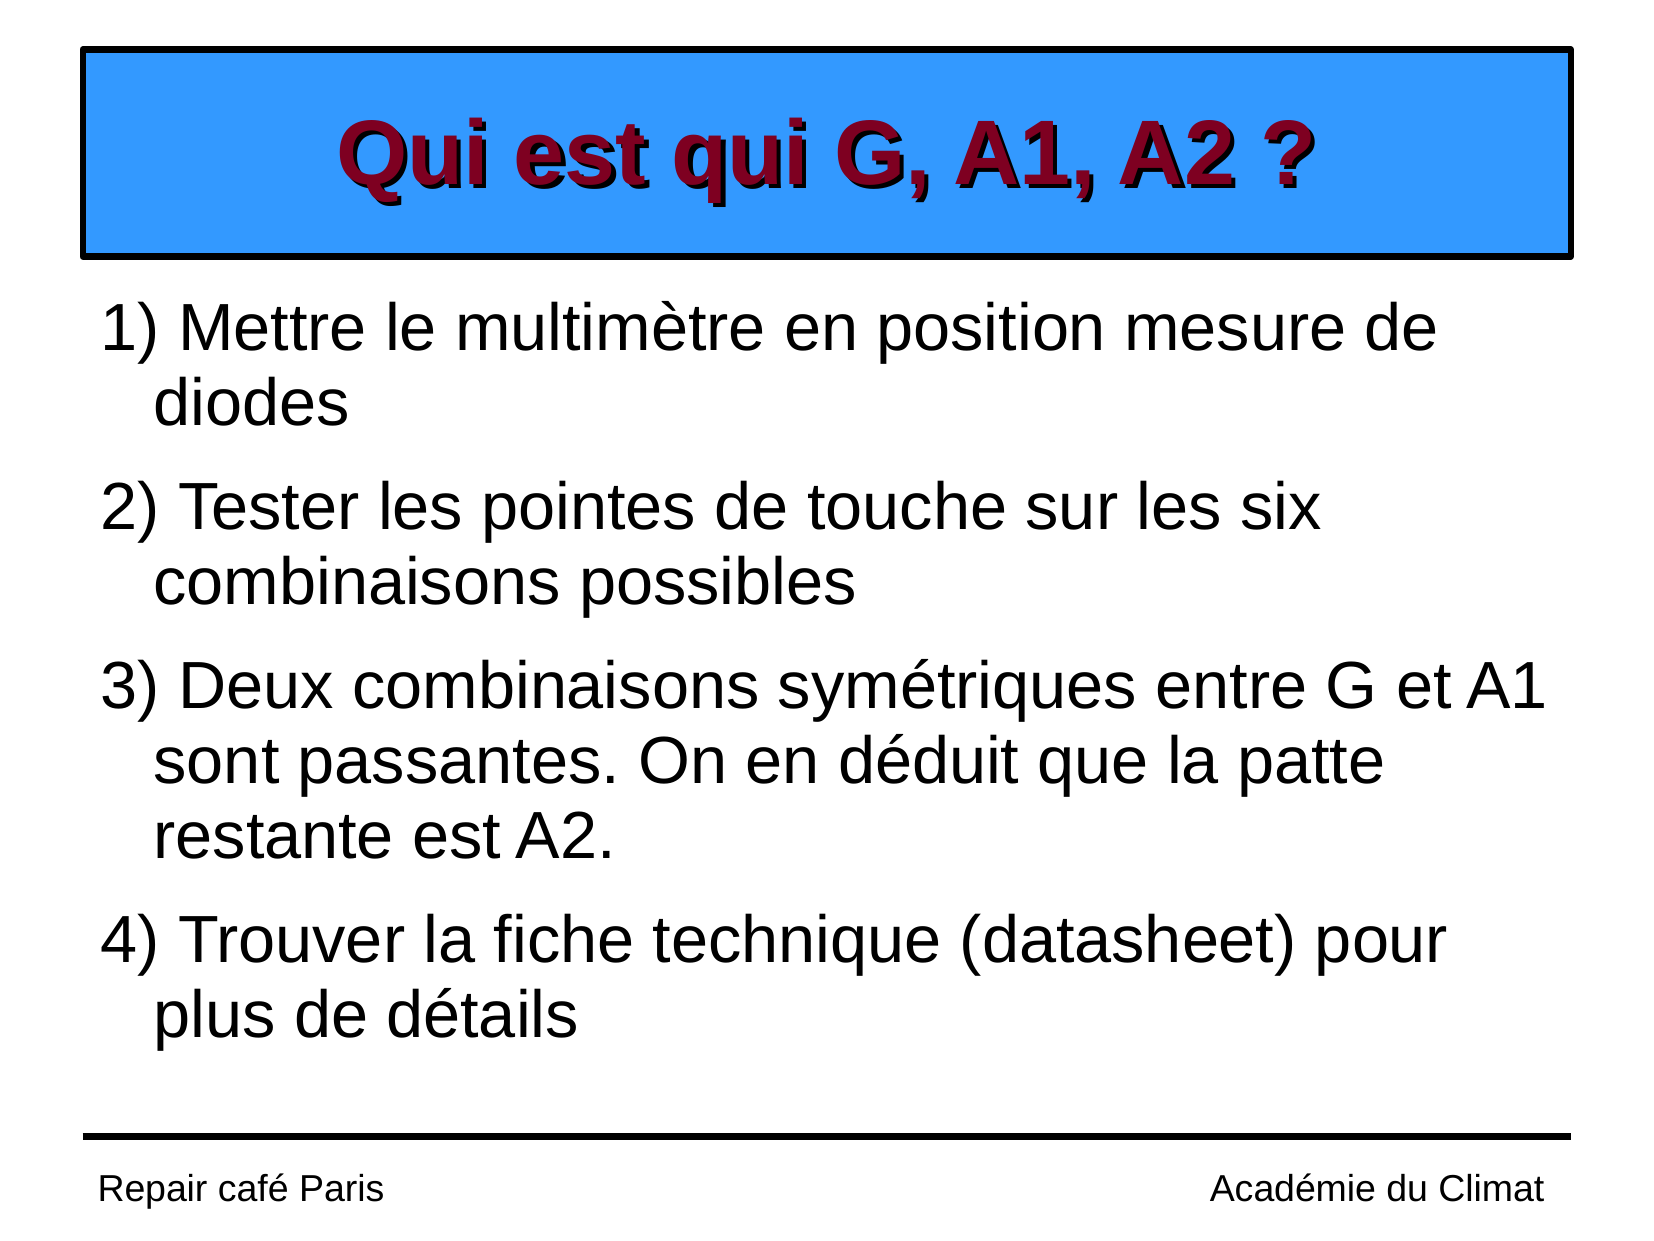

# Qui est qui G, A1, A2 ?
 Mettre le multimètre en position mesure de diodes
 Tester les pointes de touche sur les six combinaisons possibles
 Deux combinaisons symétriques entre G et A1 sont passantes. On en déduit que la patte restante est A2.
 Trouver la fiche technique (datasheet) pour plus de détails
Repair café Paris	Académie du Climat